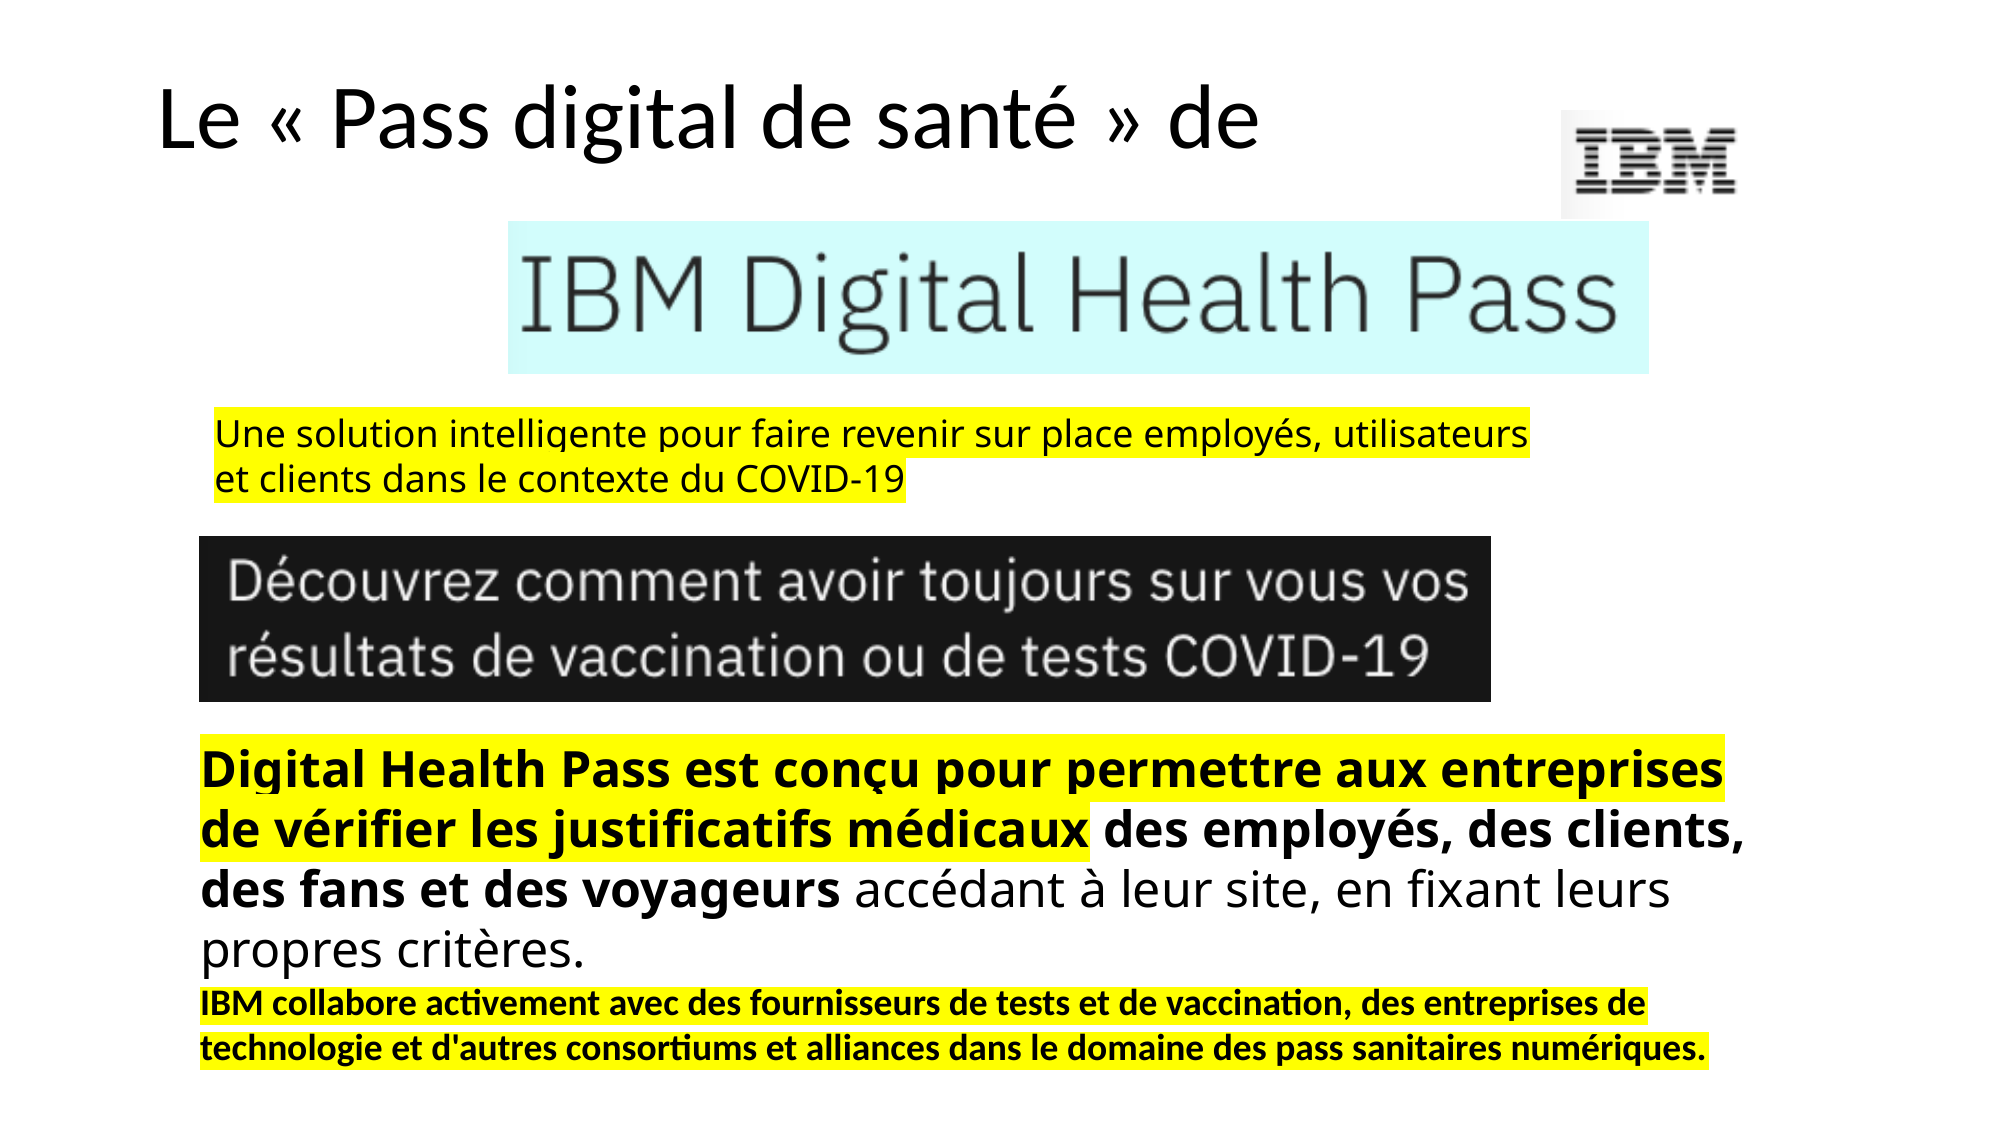

# Le « Pass digital de santé » de
Une solution intelligente pour faire revenir sur place employés, utilisateurs et clients dans le contexte du COVID-19
Digital Health Pass est conçu pour permettre aux entreprises de vérifier les justificatifs médicaux des employés, des clients, des fans et des voyageurs accédant à leur site, en fixant leurs propres critères.
IBM collabore activement avec des fournisseurs de tests et de vaccination, des entreprises de technologie et d'autres consortiums et alliances dans le domaine des pass sanitaires numériques.